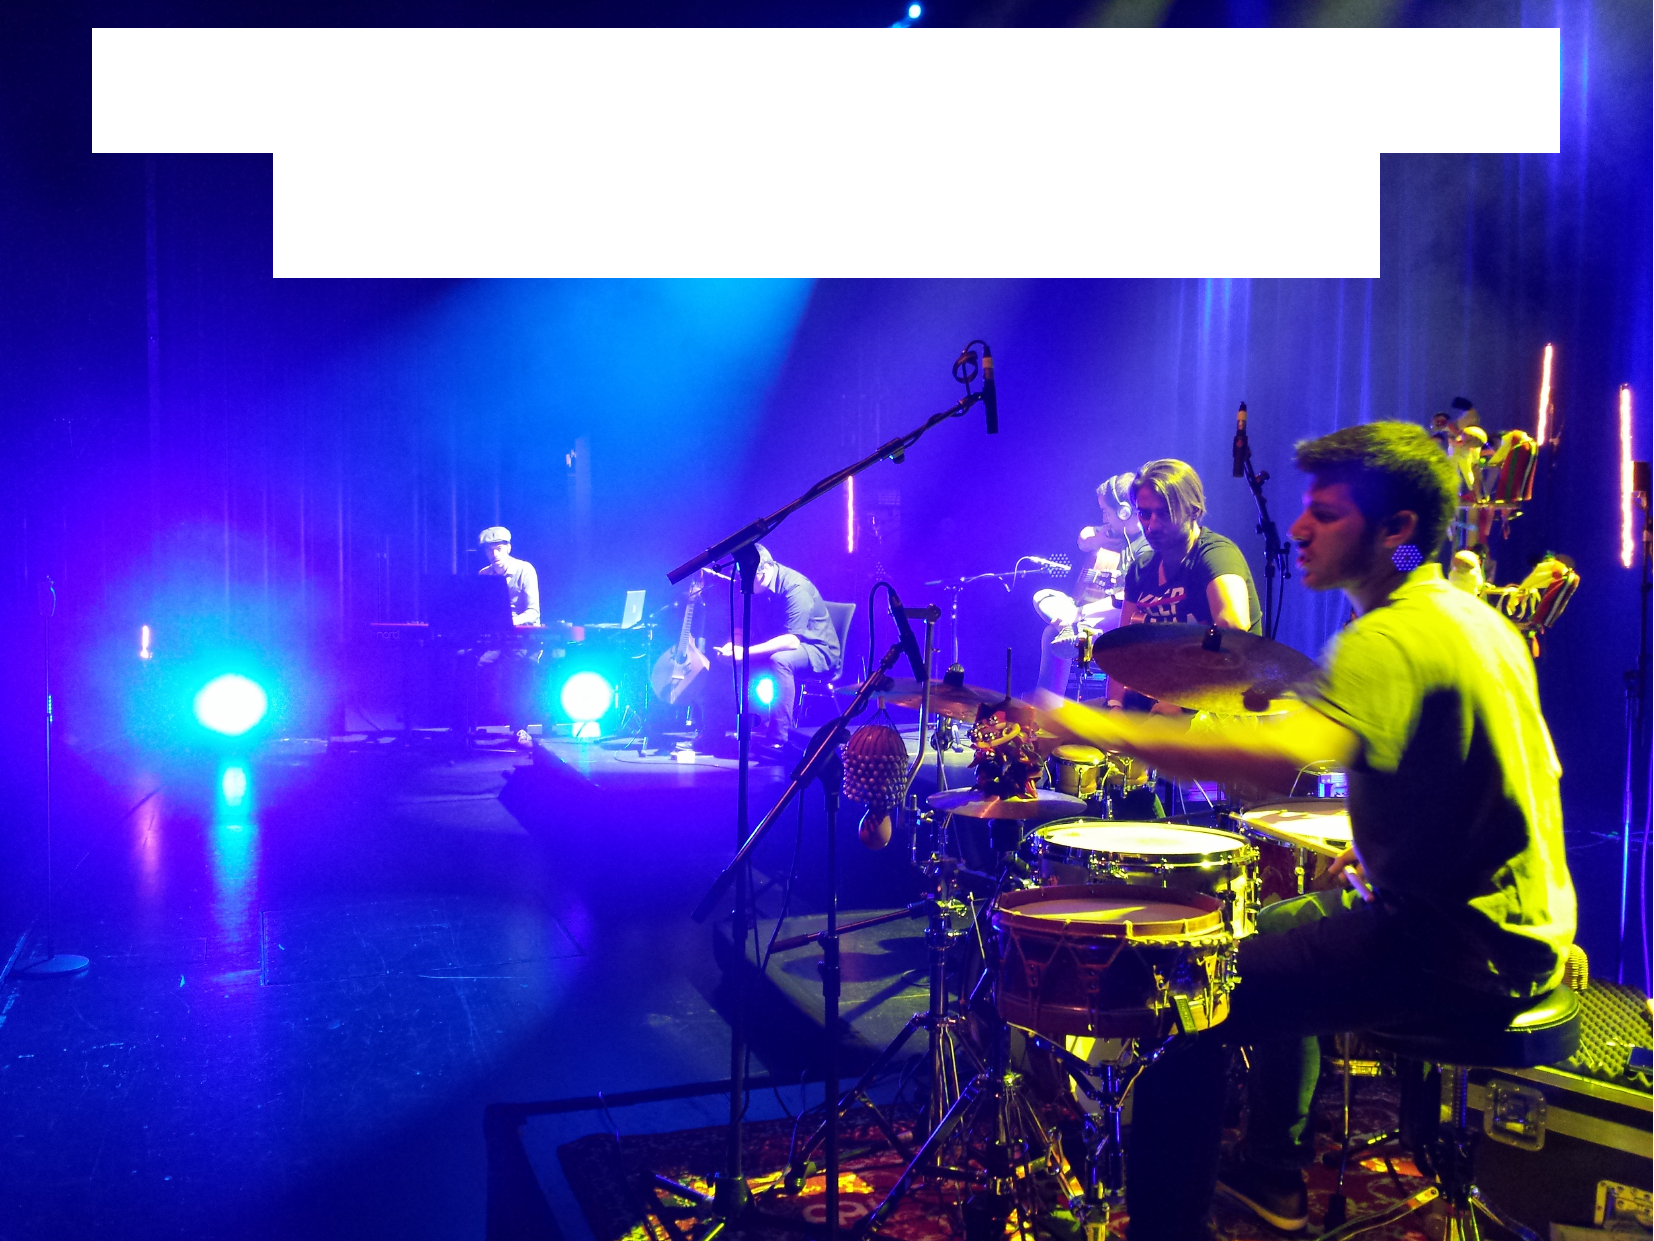

# Praxis II: Aufbau und Verkabelung einer Beschallungsanlage